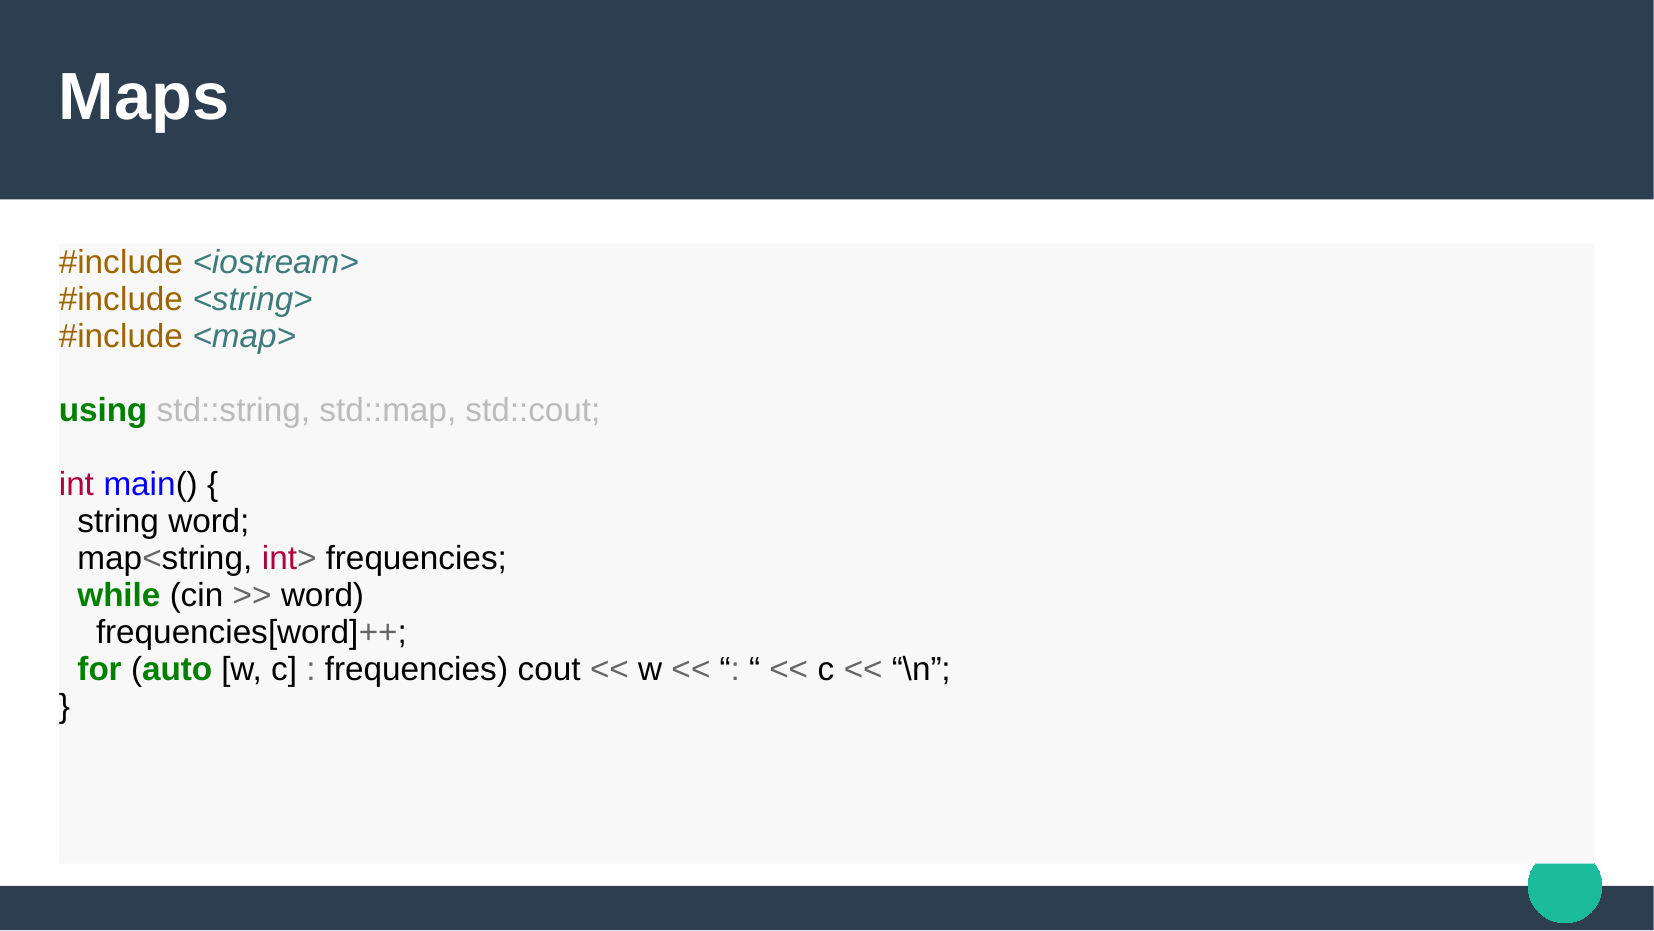

# Maps
#include <iostream>
#include <string>
#include <map>
using std::string, std::map, std::cout;
int main() {
 string word;
 map<string, int> frequencies;
 while (cin >> word)
 frequencies[word]++;
 for (auto [w, c] : frequencies) cout << w << “: “ << c << “\n”;
}